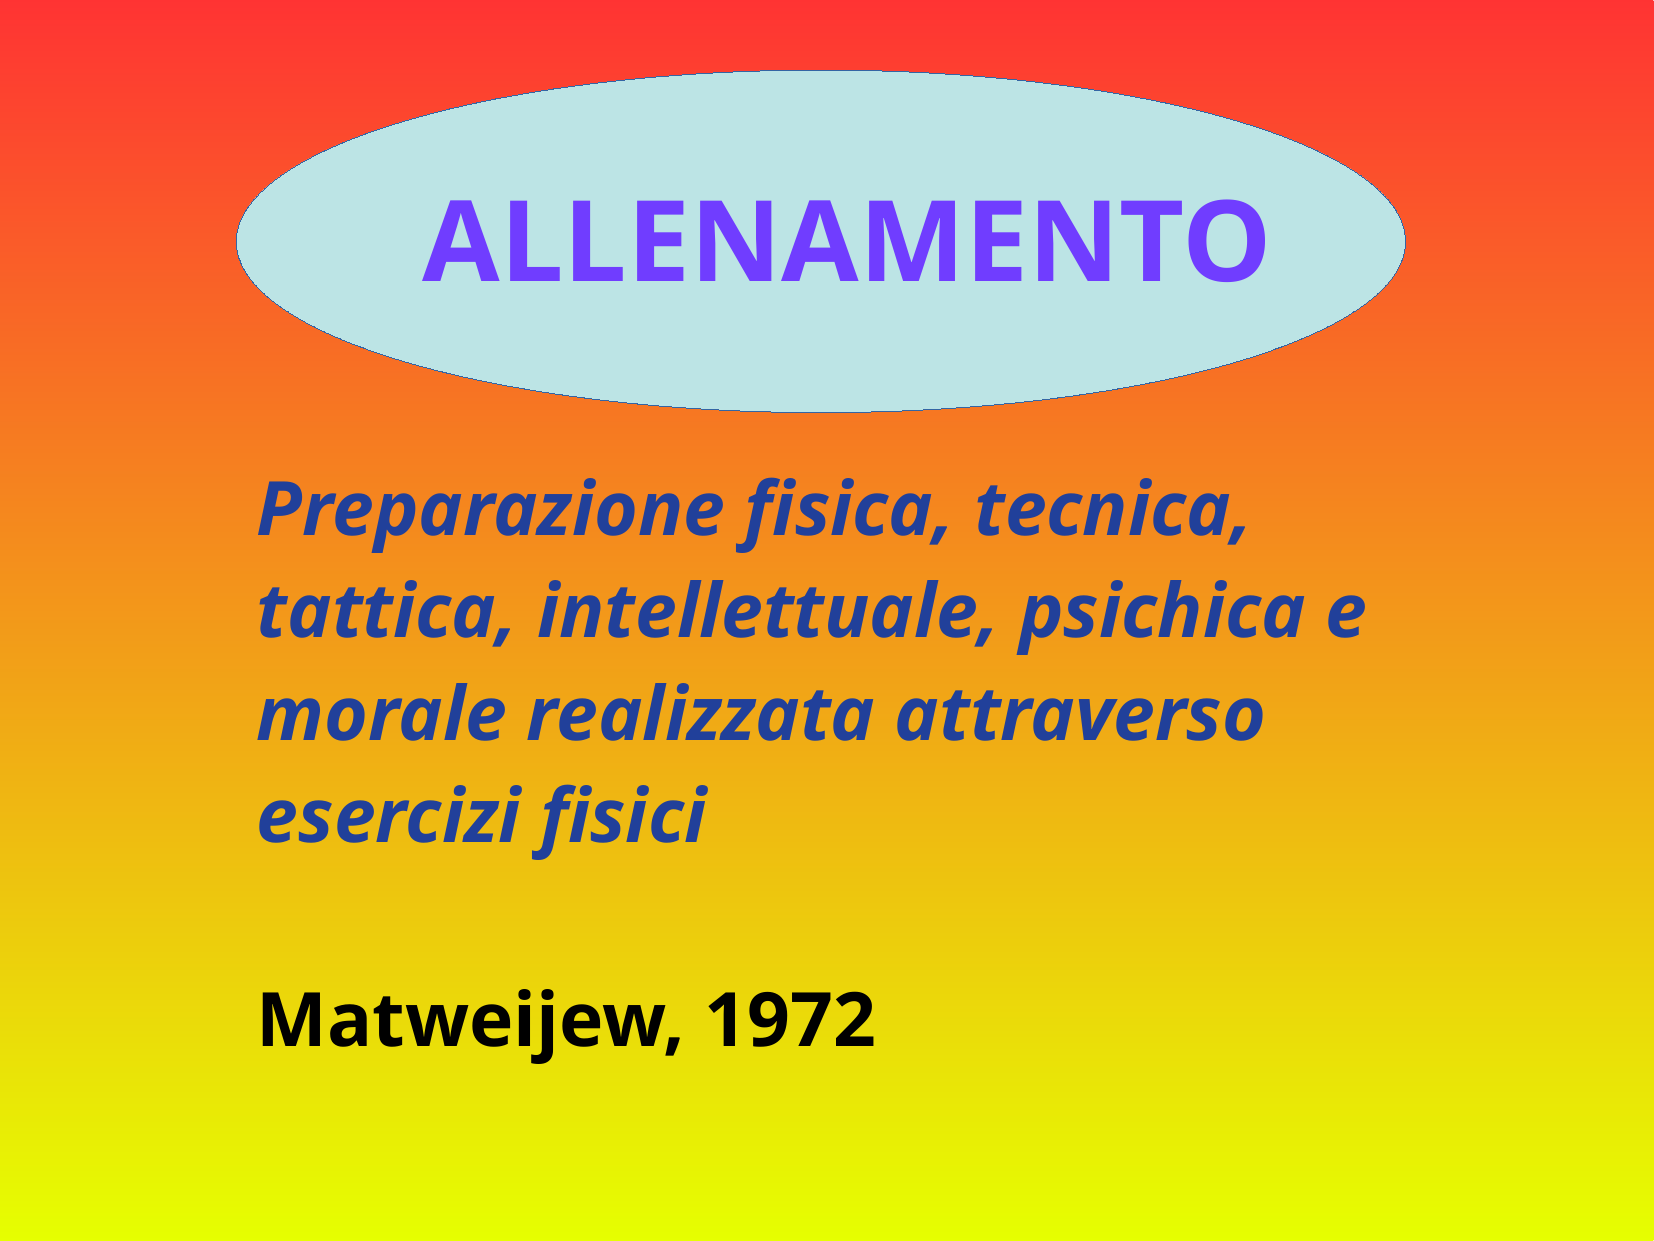

ALLENAMENTO
Preparazione fisica, tecnica,
tattica, intellettuale, psichica e
morale realizzata attraverso
esercizi fisici
Matweijew, 1972